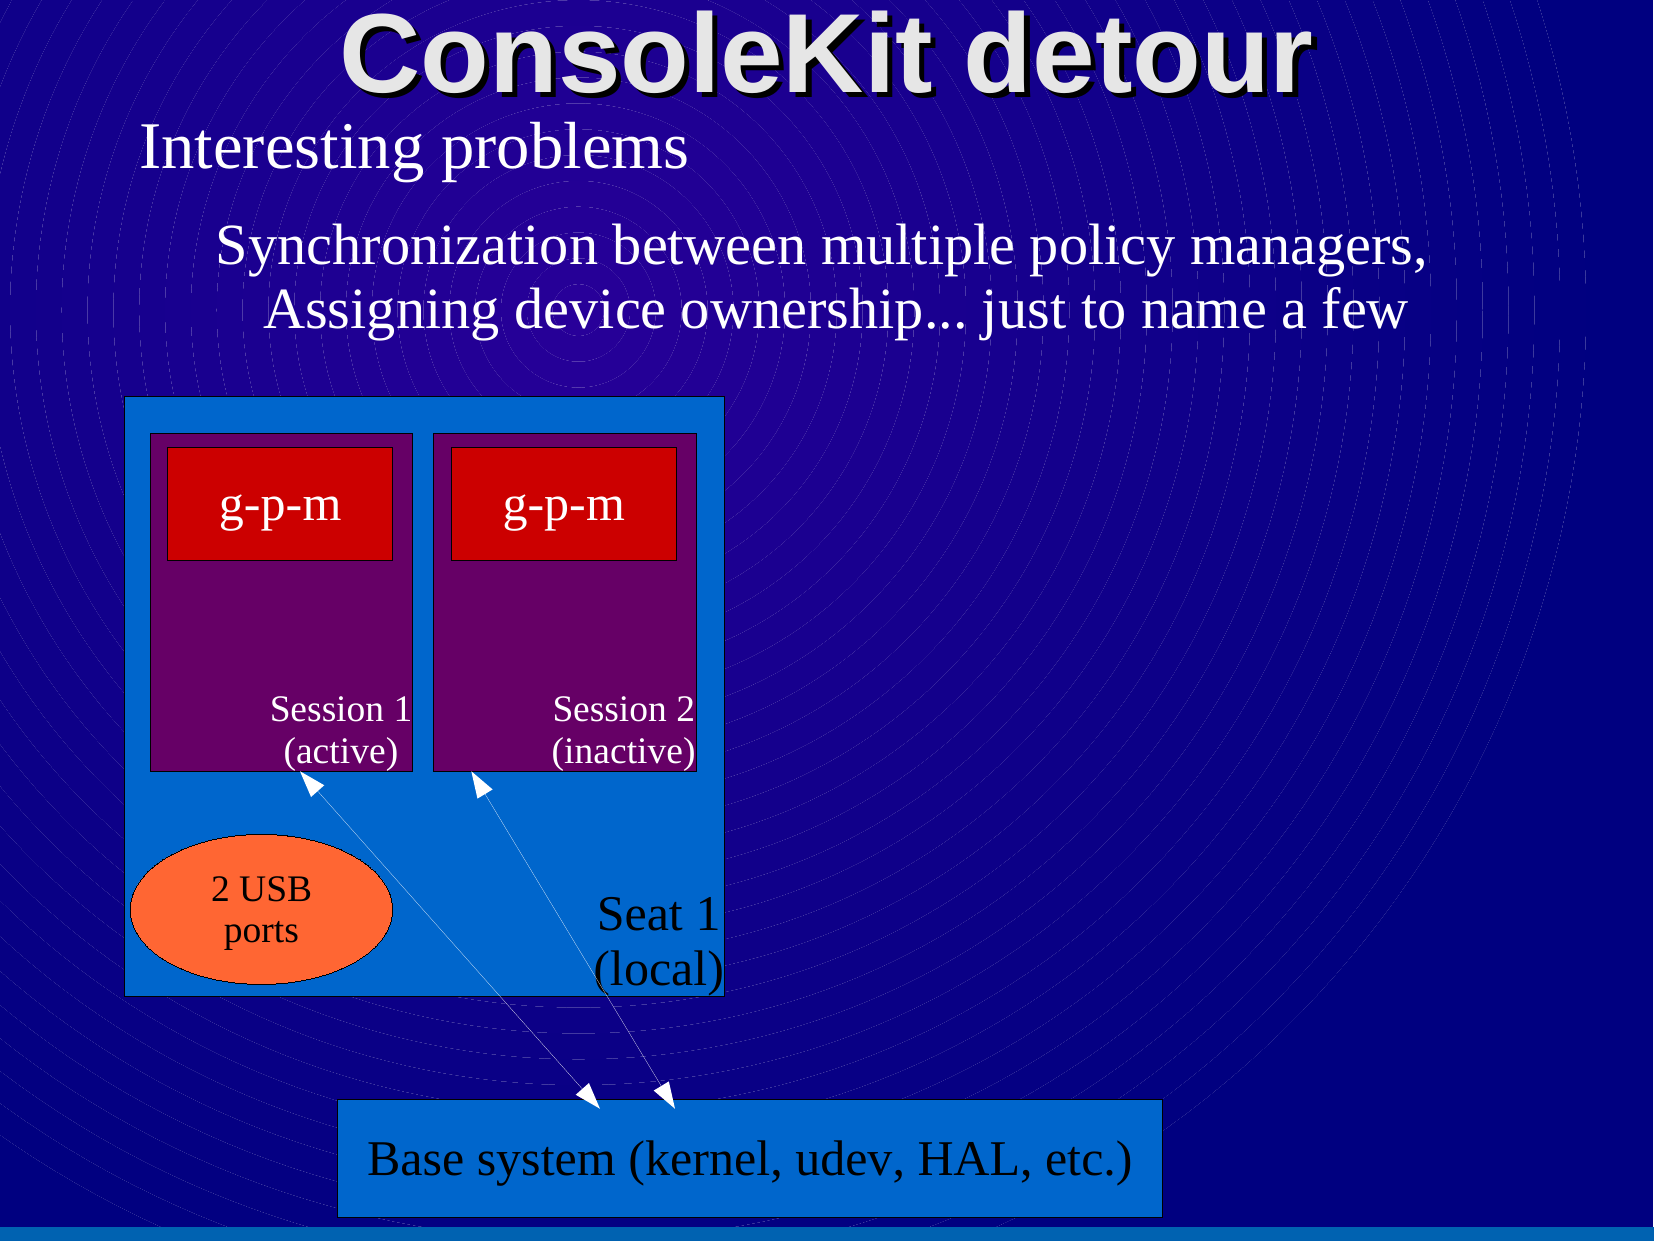

# ConsoleKit detour
Interesting problems
Synchronization between multiple policy managers, Assigning device ownership... just to name a few
Seat 1
(local)
Session 1
(active)
Session 2
(inactive)
g-p-m
g-p-m
2 USB
ports
Base system (kernel, udev, HAL, etc.)